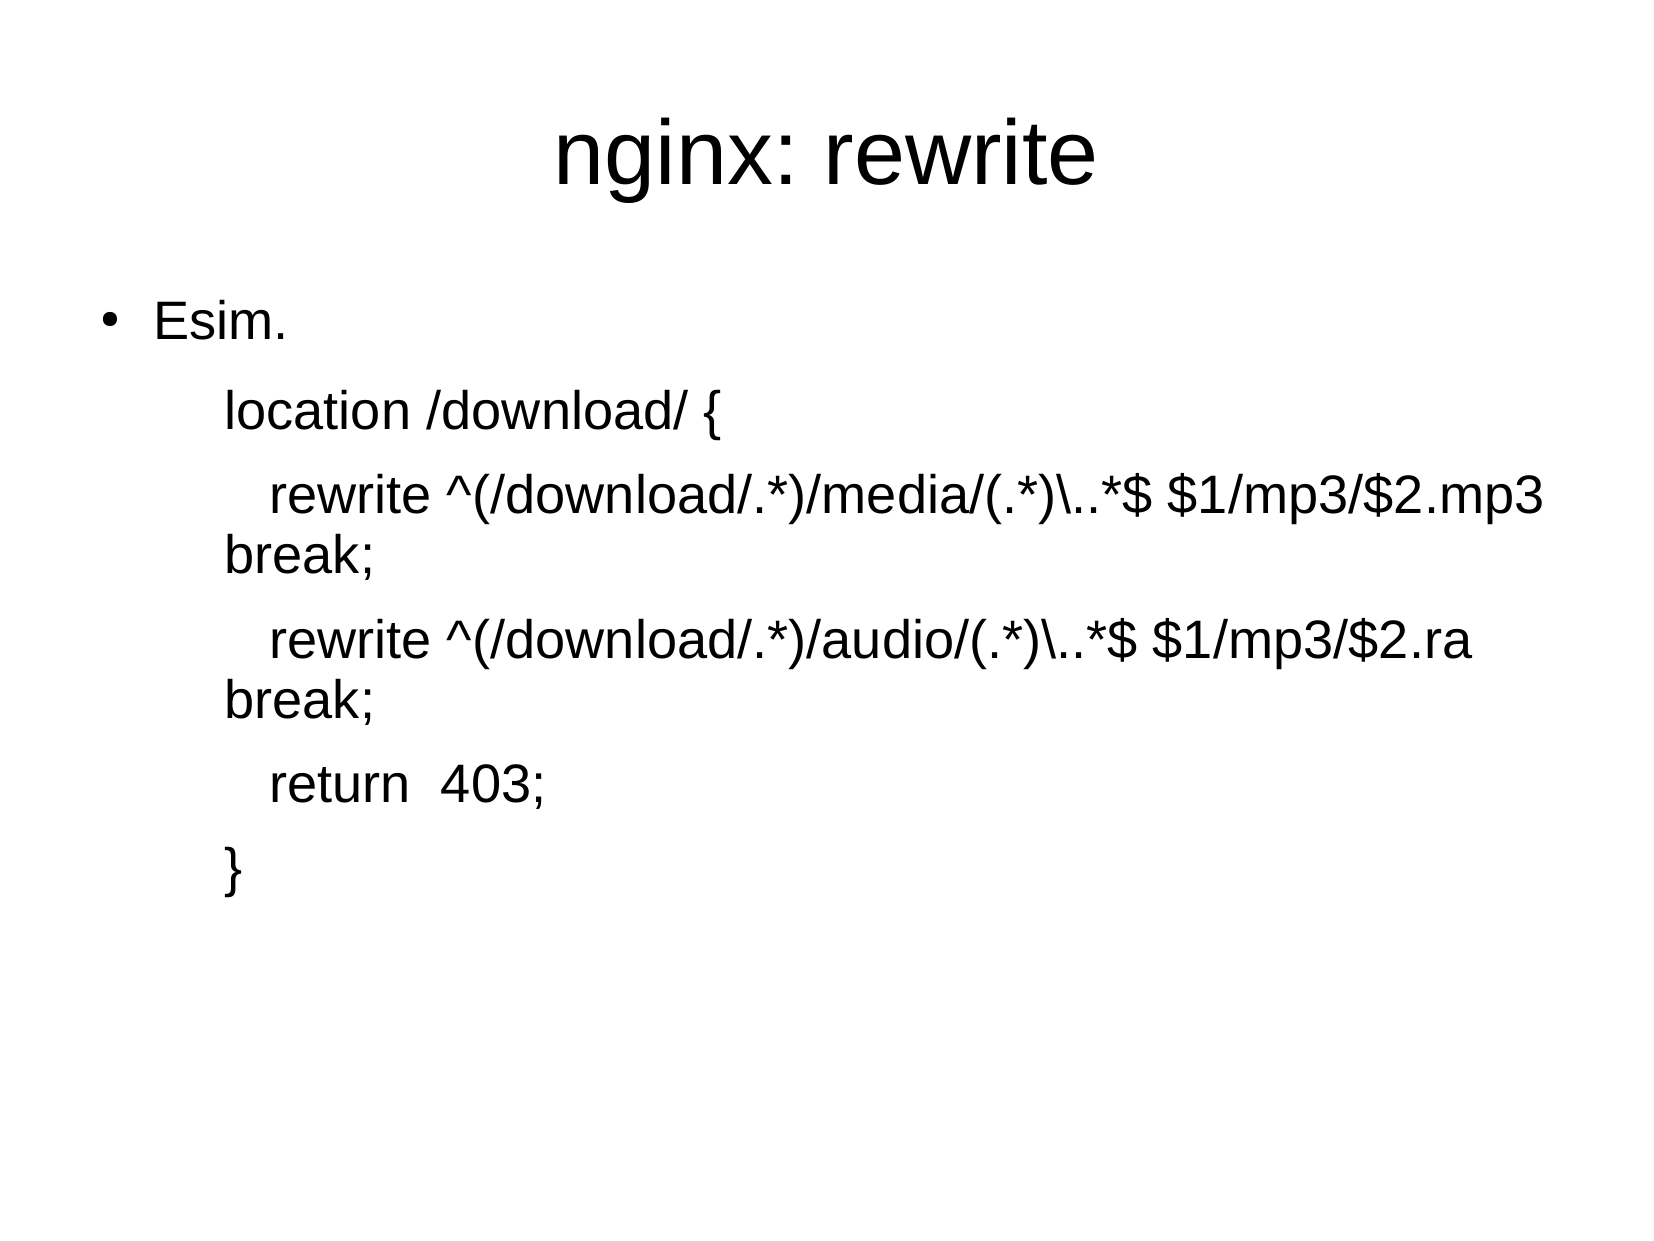

# nginx: rewrite
Esim.
location /download/ {
 rewrite ^(/download/.*)/media/(.*)\..*$ $1/mp3/$2.mp3 break;
 rewrite ^(/download/.*)/audio/(.*)\..*$ $1/mp3/$2.ra break;
 return 403;
}